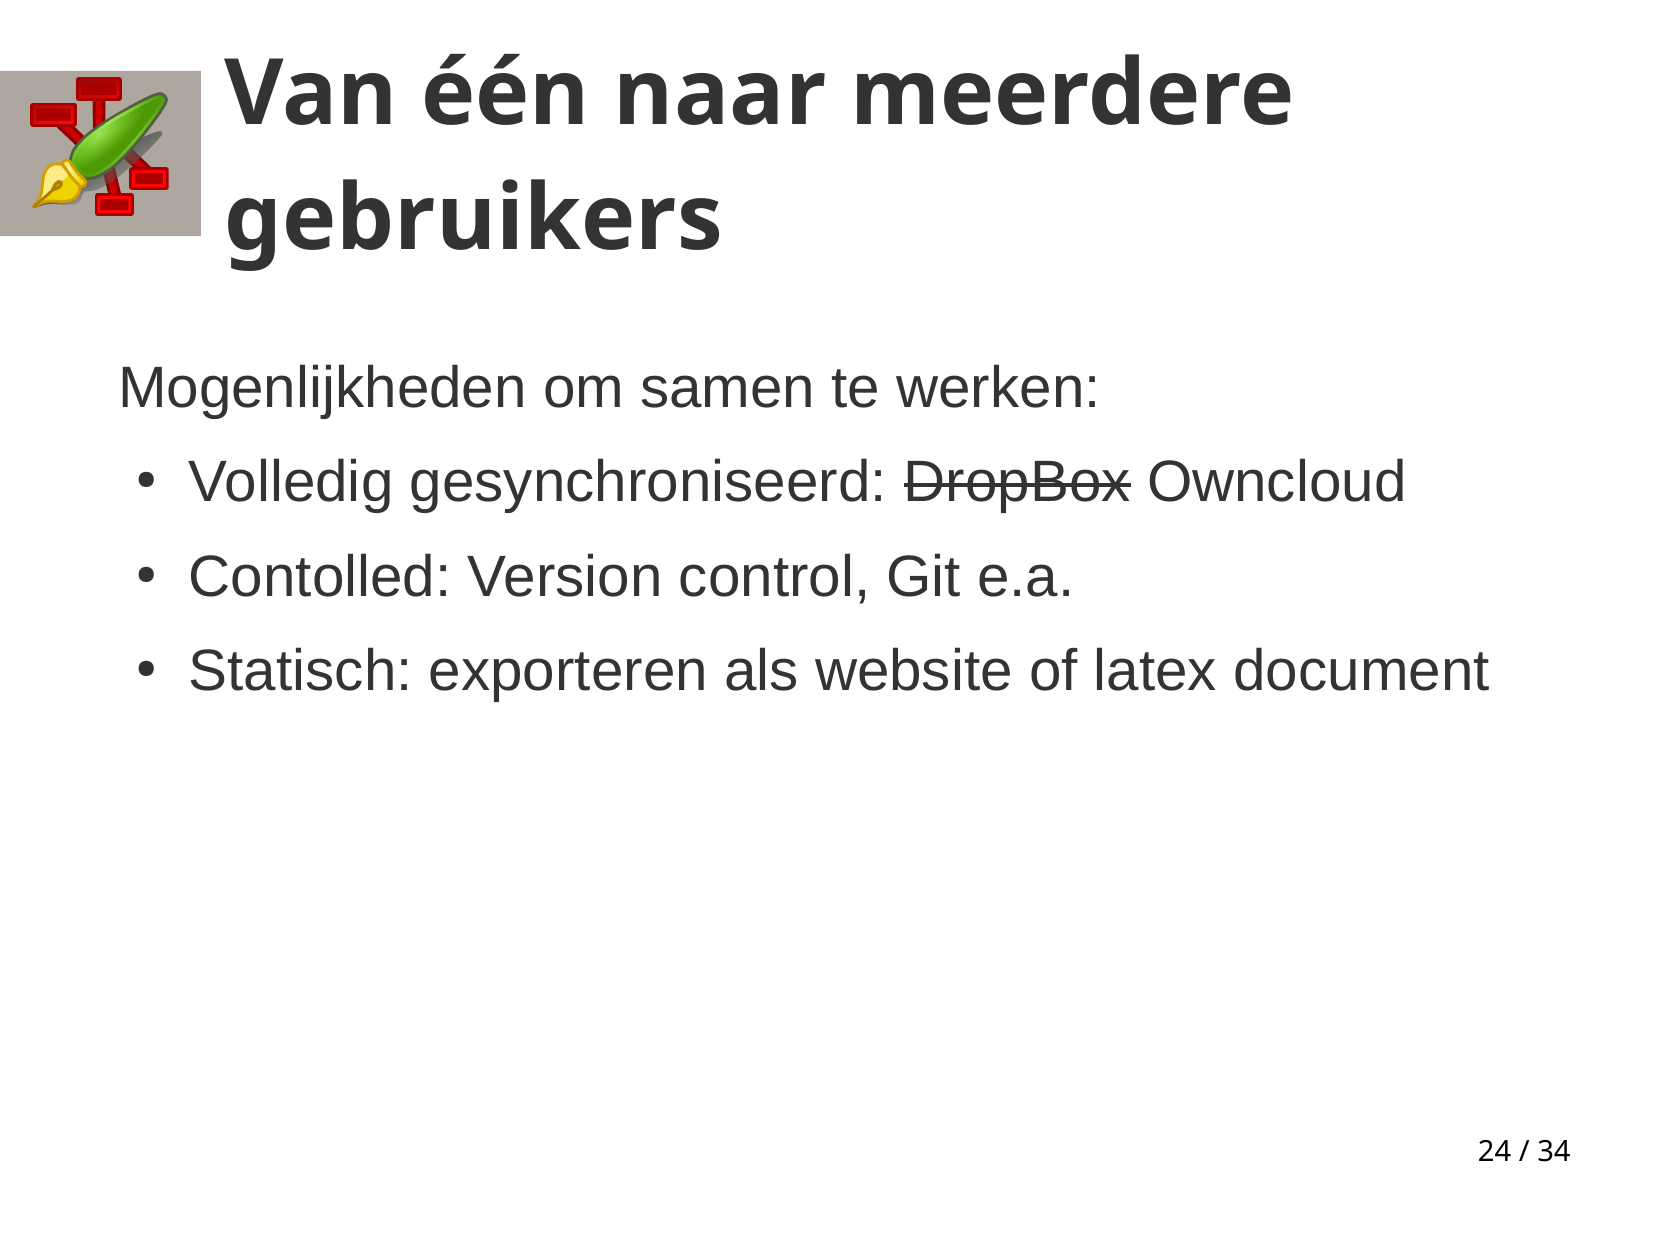

# Van één naar meerdere gebruikers
Mogenlijkheden om samen te werken:
Volledig gesynchroniseerd: DropBox Owncloud
Contolled: Version control, Git e.a.
Statisch: exporteren als website of latex document
24